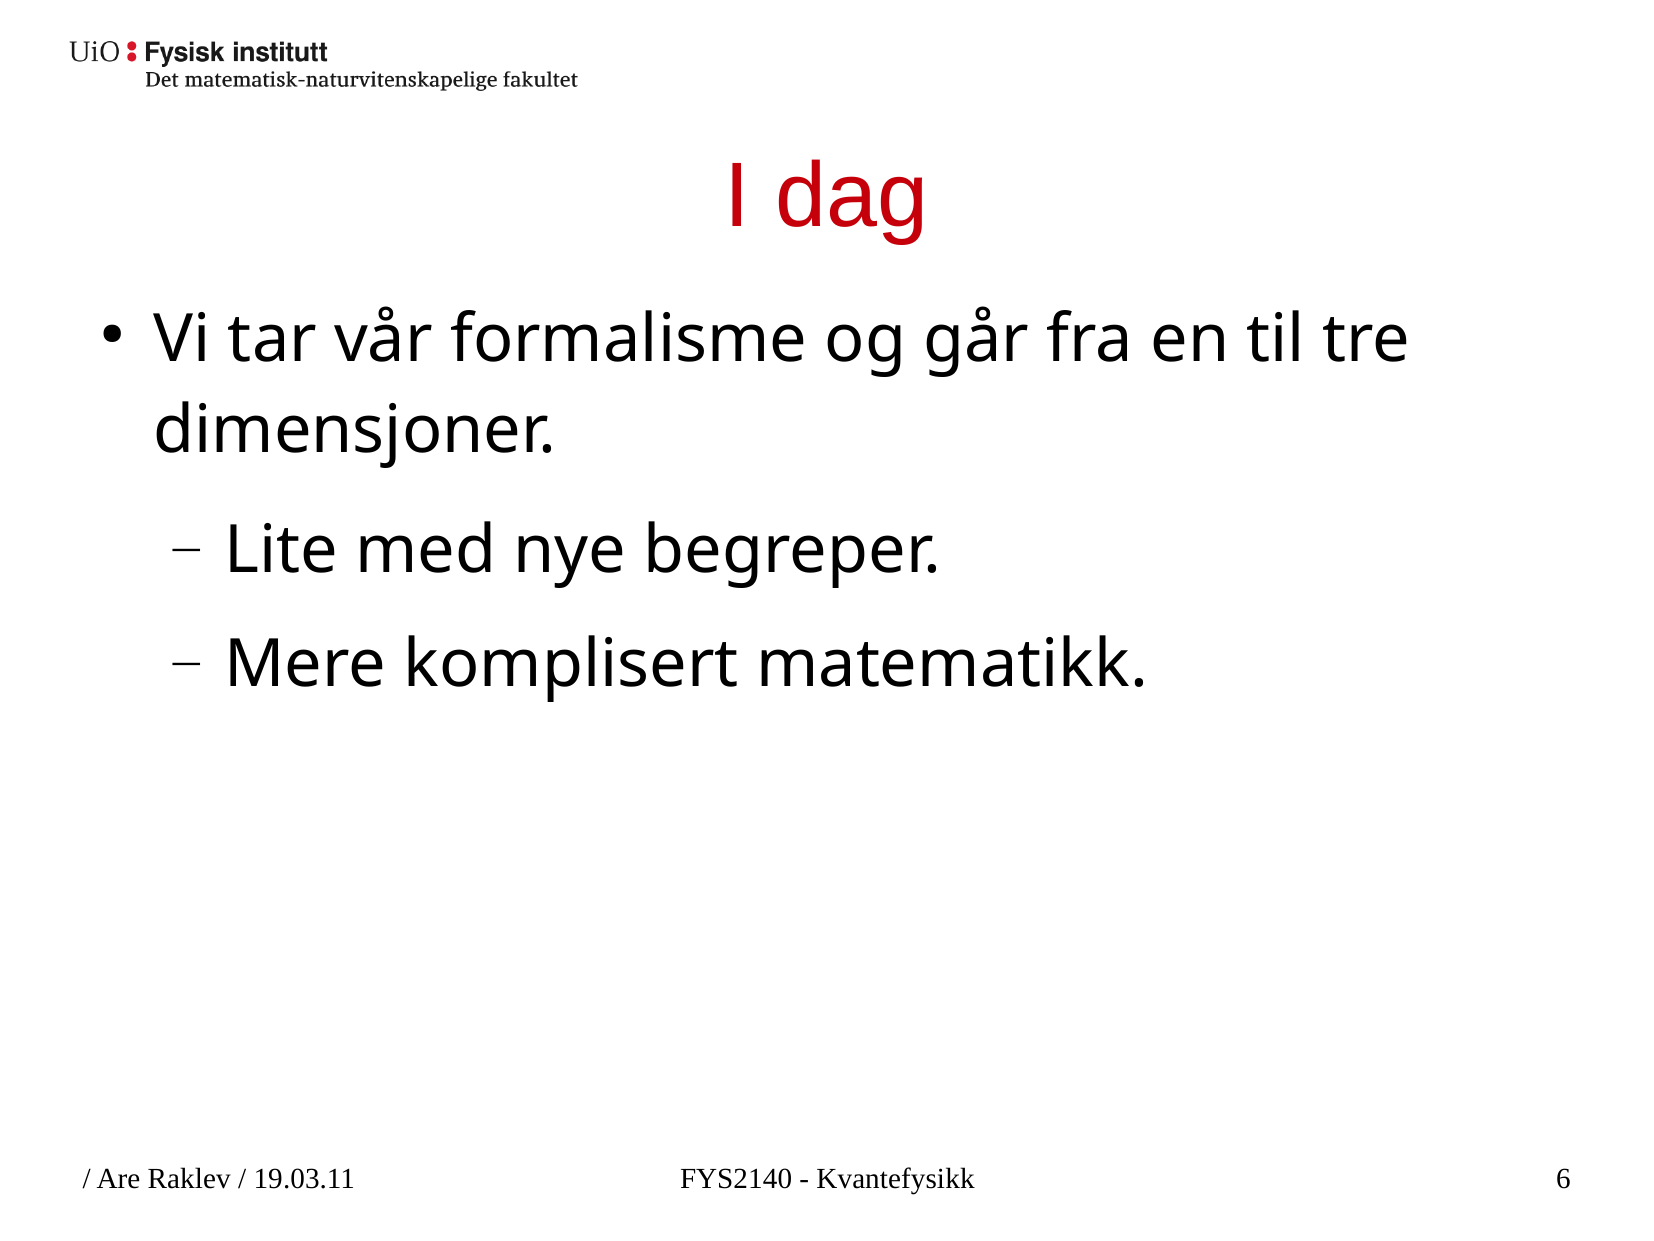

# I dag
Vi tar vår formalisme og går fra en til tre dimensjoner.
Lite med nye begreper.
Mere komplisert matematikk.
/ Are Raklev / 19.03.11
FYS2140 - Kvantefysikk
6